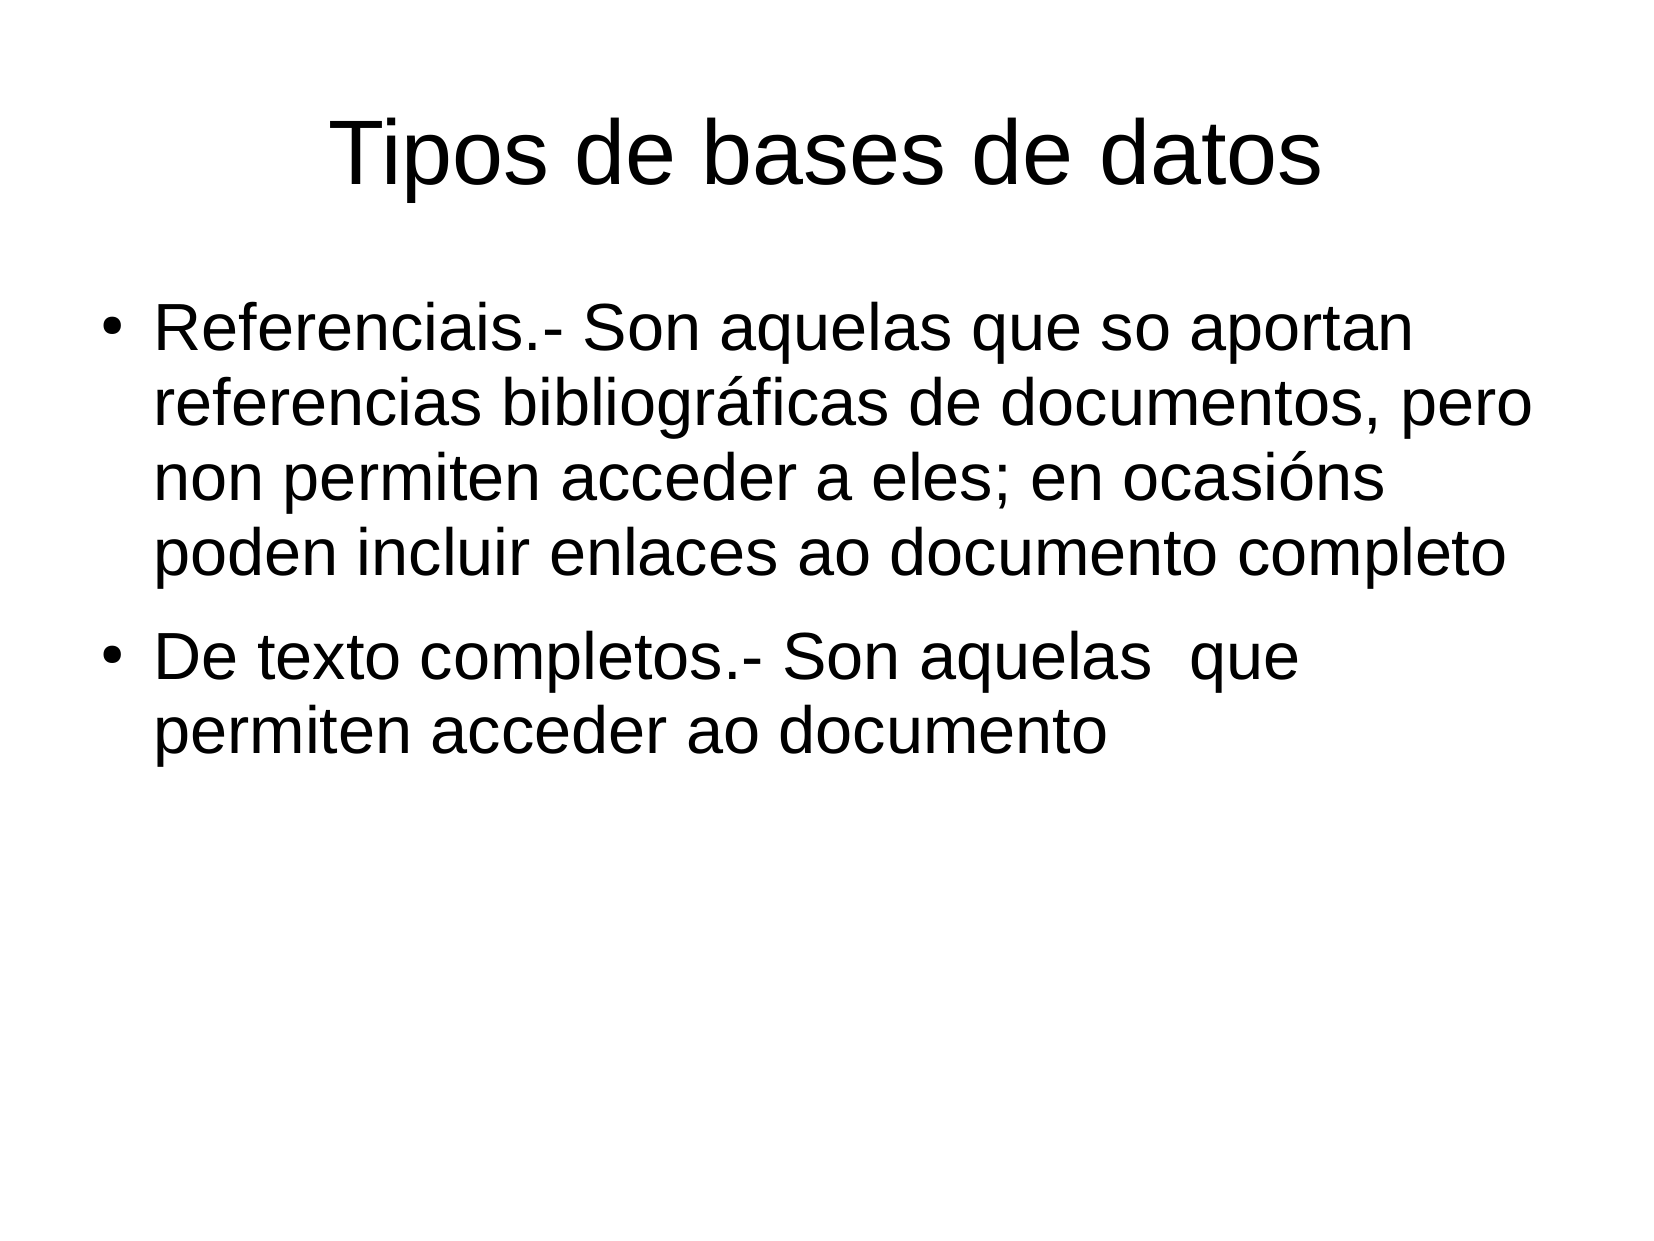

# Tipos de bases de datos
Referenciais.- Son aquelas que so aportan referencias bibliográficas de documentos, pero non permiten acceder a eles; en ocasións poden incluir enlaces ao documento completo
De texto completos.- Son aquelas que permiten acceder ao documento